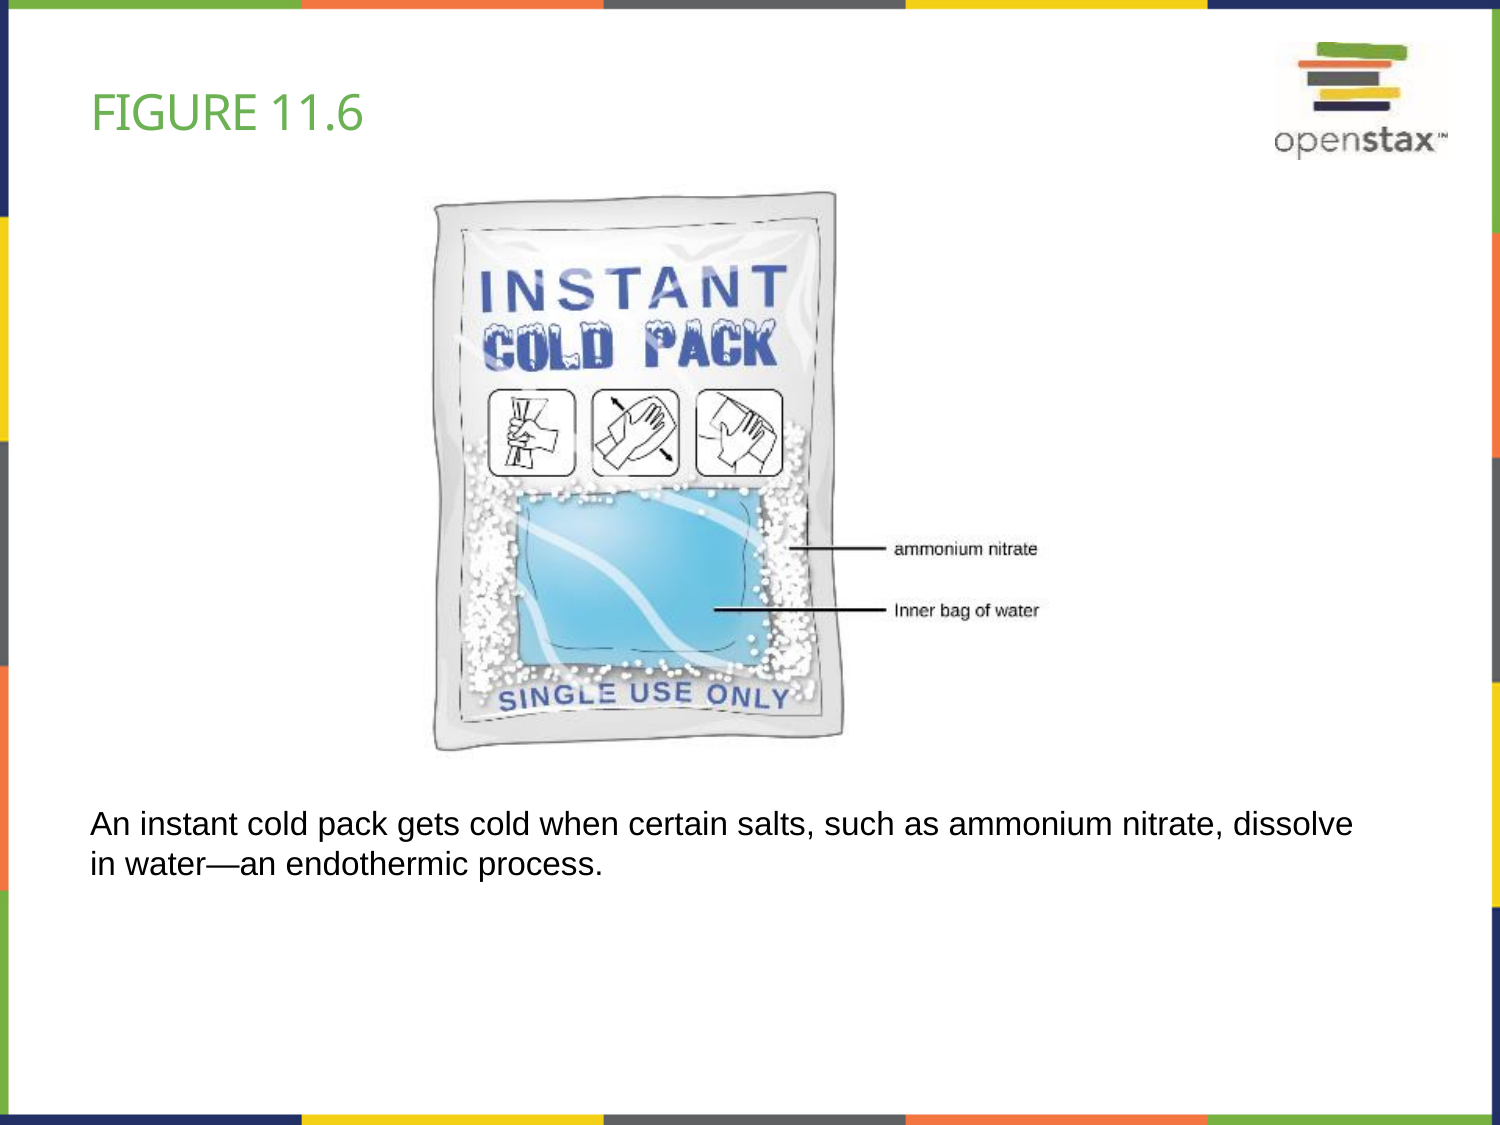

# Figure 11.6
An instant cold pack gets cold when certain salts, such as ammonium nitrate, dissolve in water—an endothermic process.